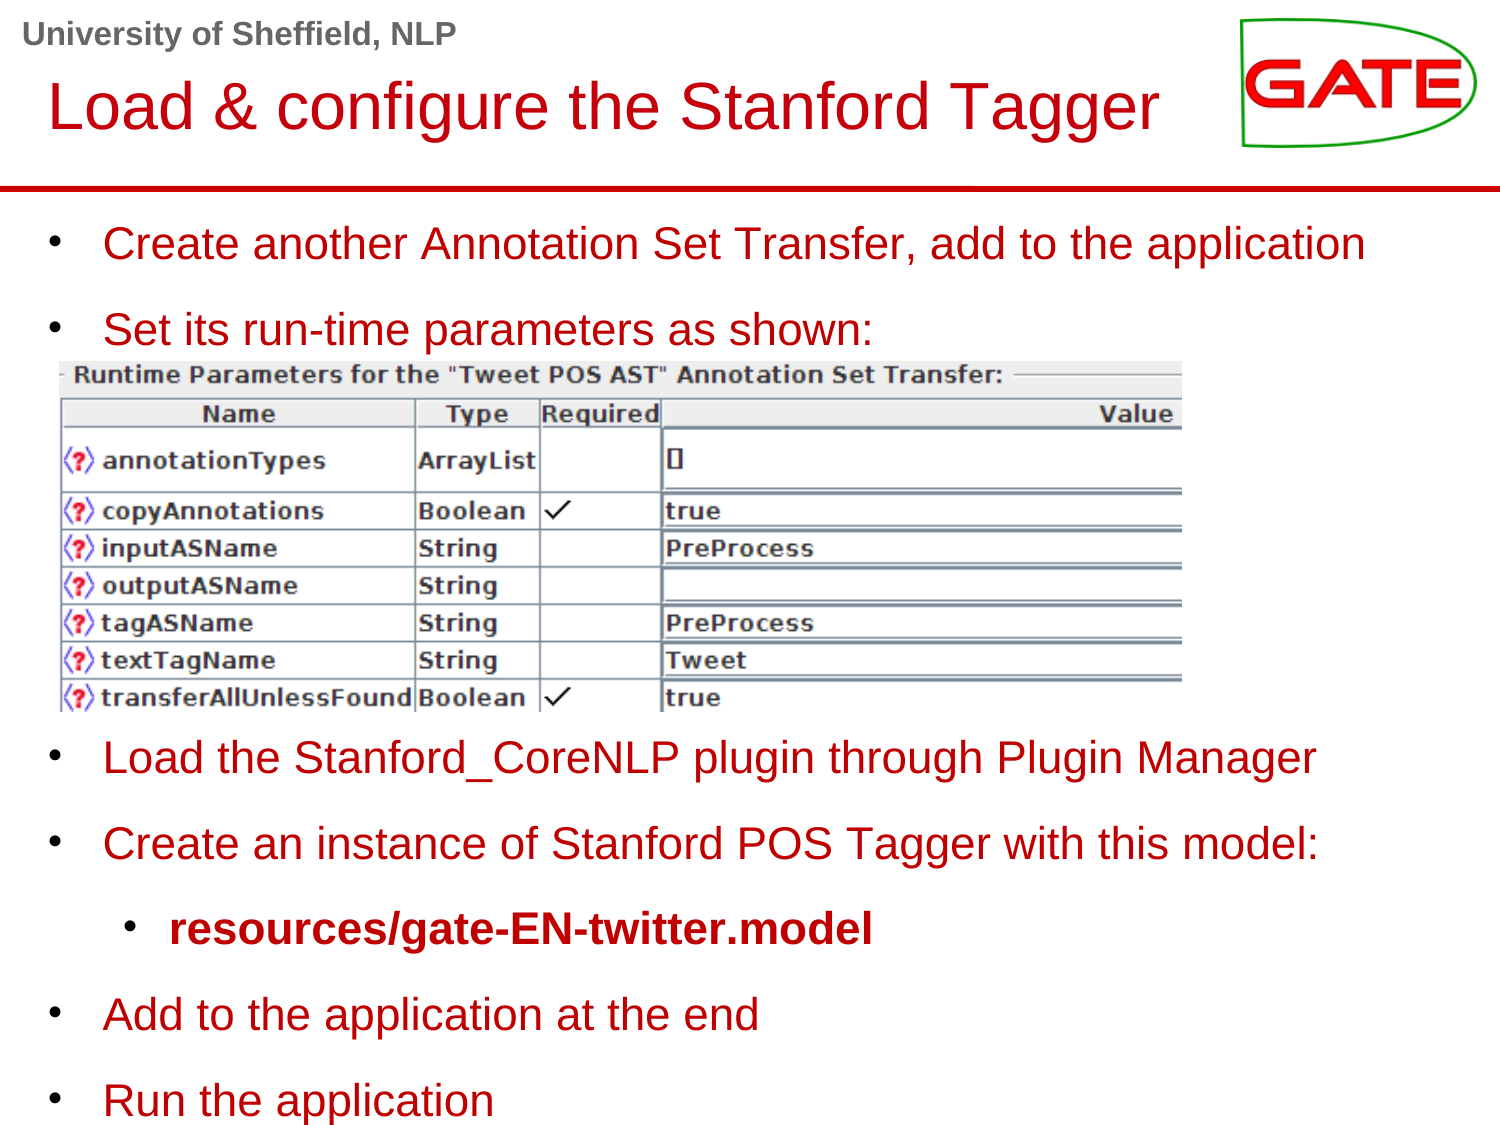

Load & configure the Stanford Tagger
Create another Annotation Set Transfer, add to the application
Set its run-time parameters as shown:
Load the Stanford_CoreNLP plugin through Plugin Manager
Create an instance of Stanford POS Tagger with this model:
resources/gate-EN-twitter.model
Add to the application at the end
Run the application